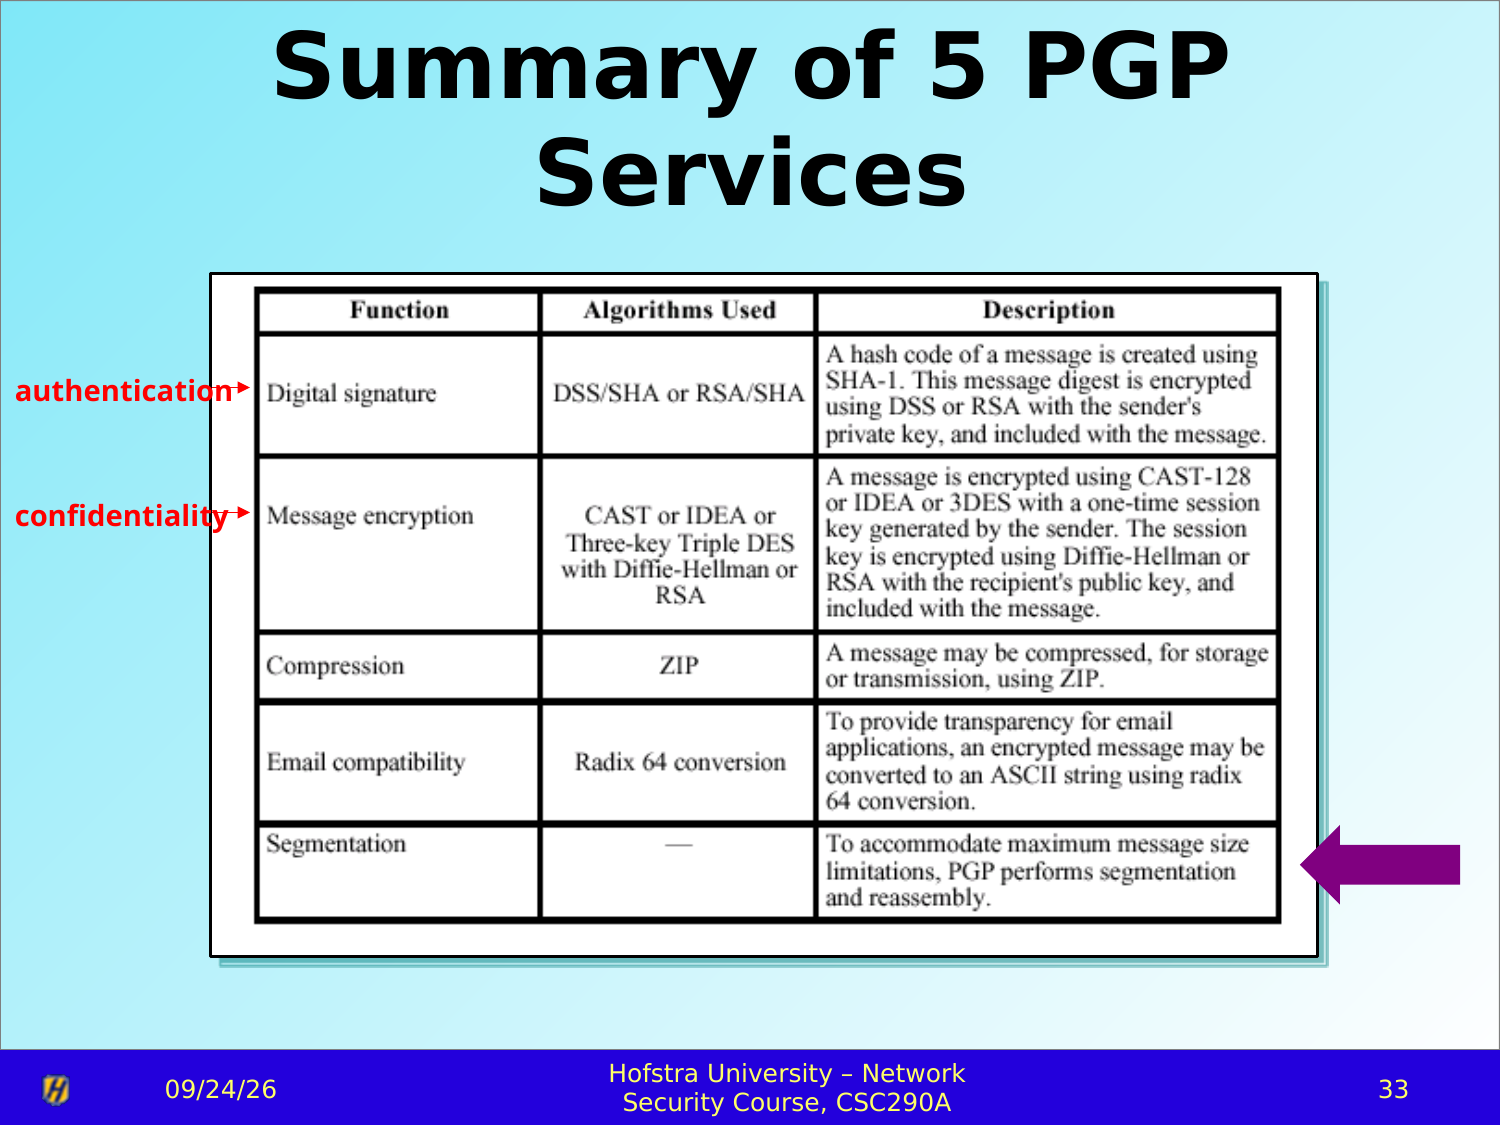

# Summary of 5 PGP Services
authentication
confidentiality
33